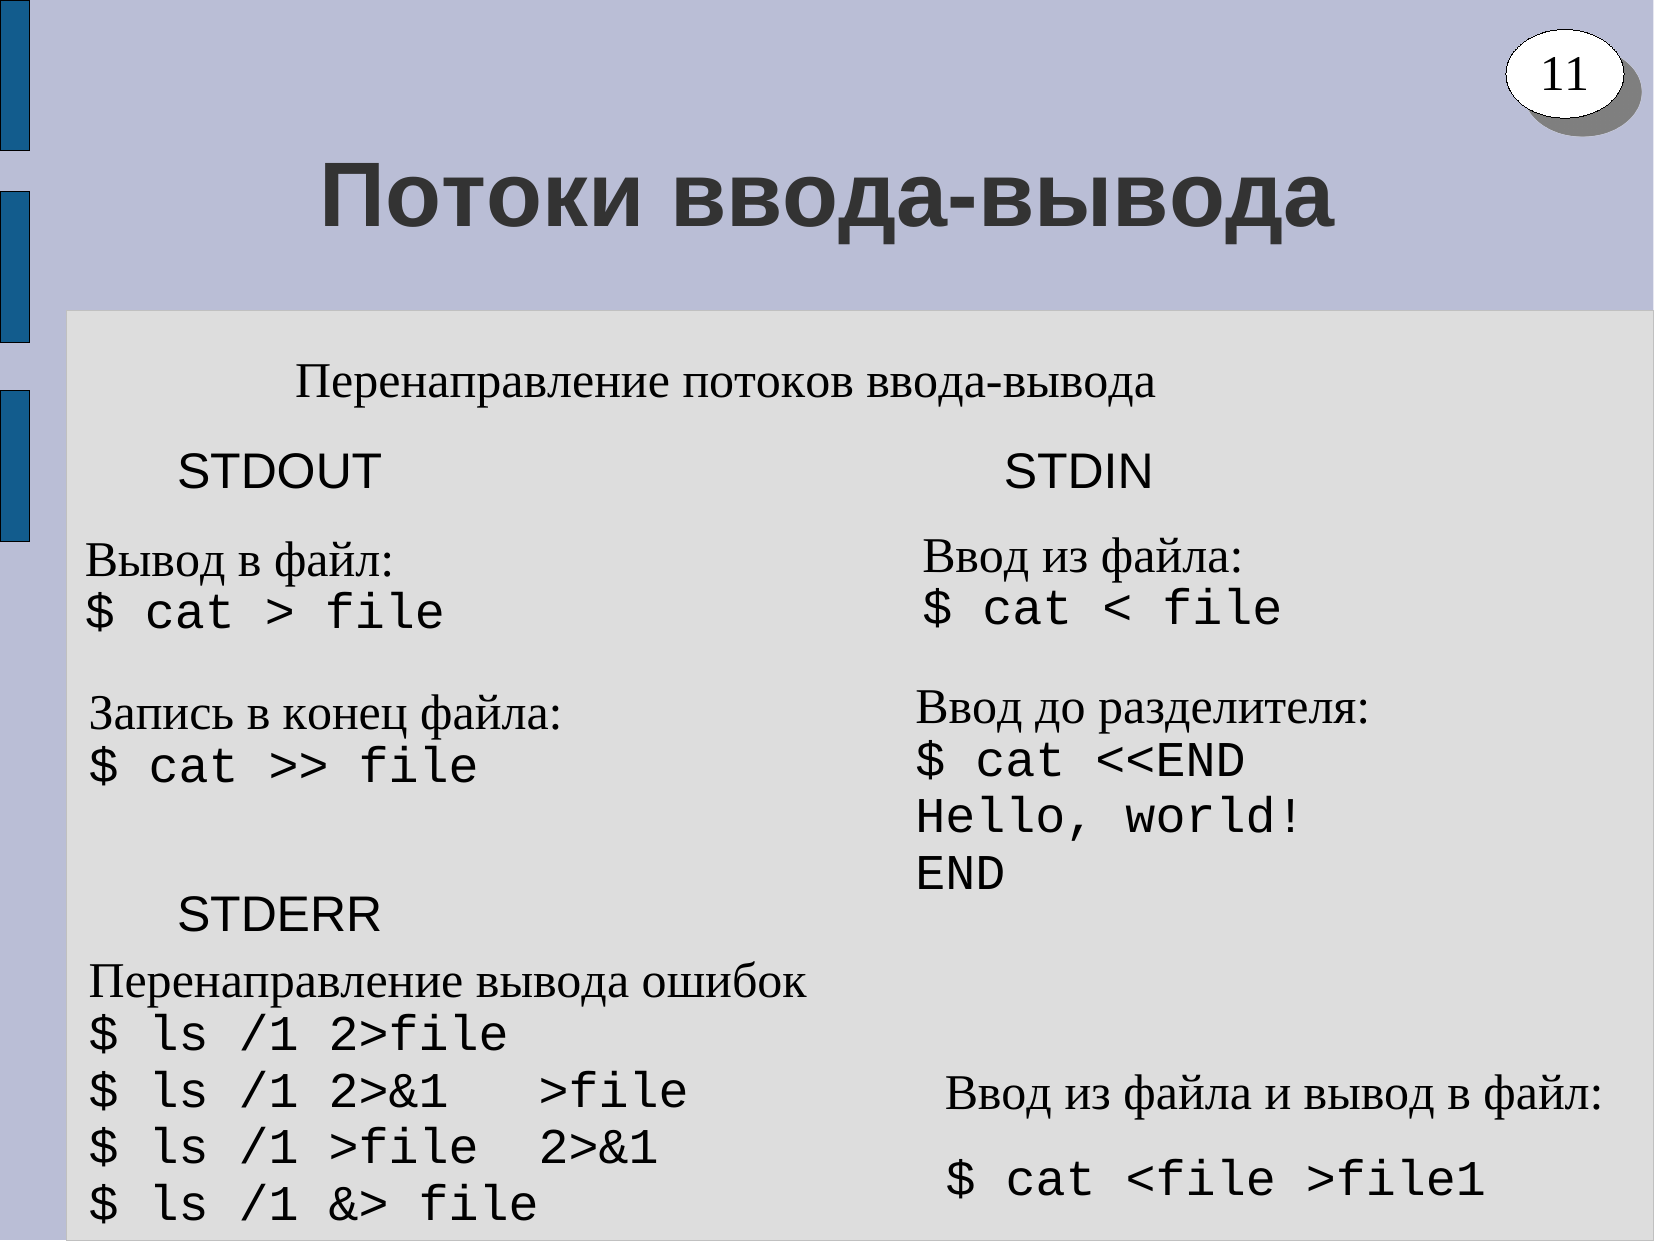

11
# Потоки ввода-вывода
Перенаправление потоков ввода-вывода
STDOUT
STDIN
Ввод из файла:
$ cat < file
Вывод в файл:
$ cat > file
Ввод до разделителя:
$ cat <<END
Hello, world!
END
Запись в конец файла:
$ cat >> file
STDERR
Перенаправление вывода ошибок
$ ls /1 2>file
$ ls /1 2>&1 >file
$ ls /1 >file 2>&1
$ ls /1 &> file
Ввод из файла и вывод в файл:
$ cat <file >file1